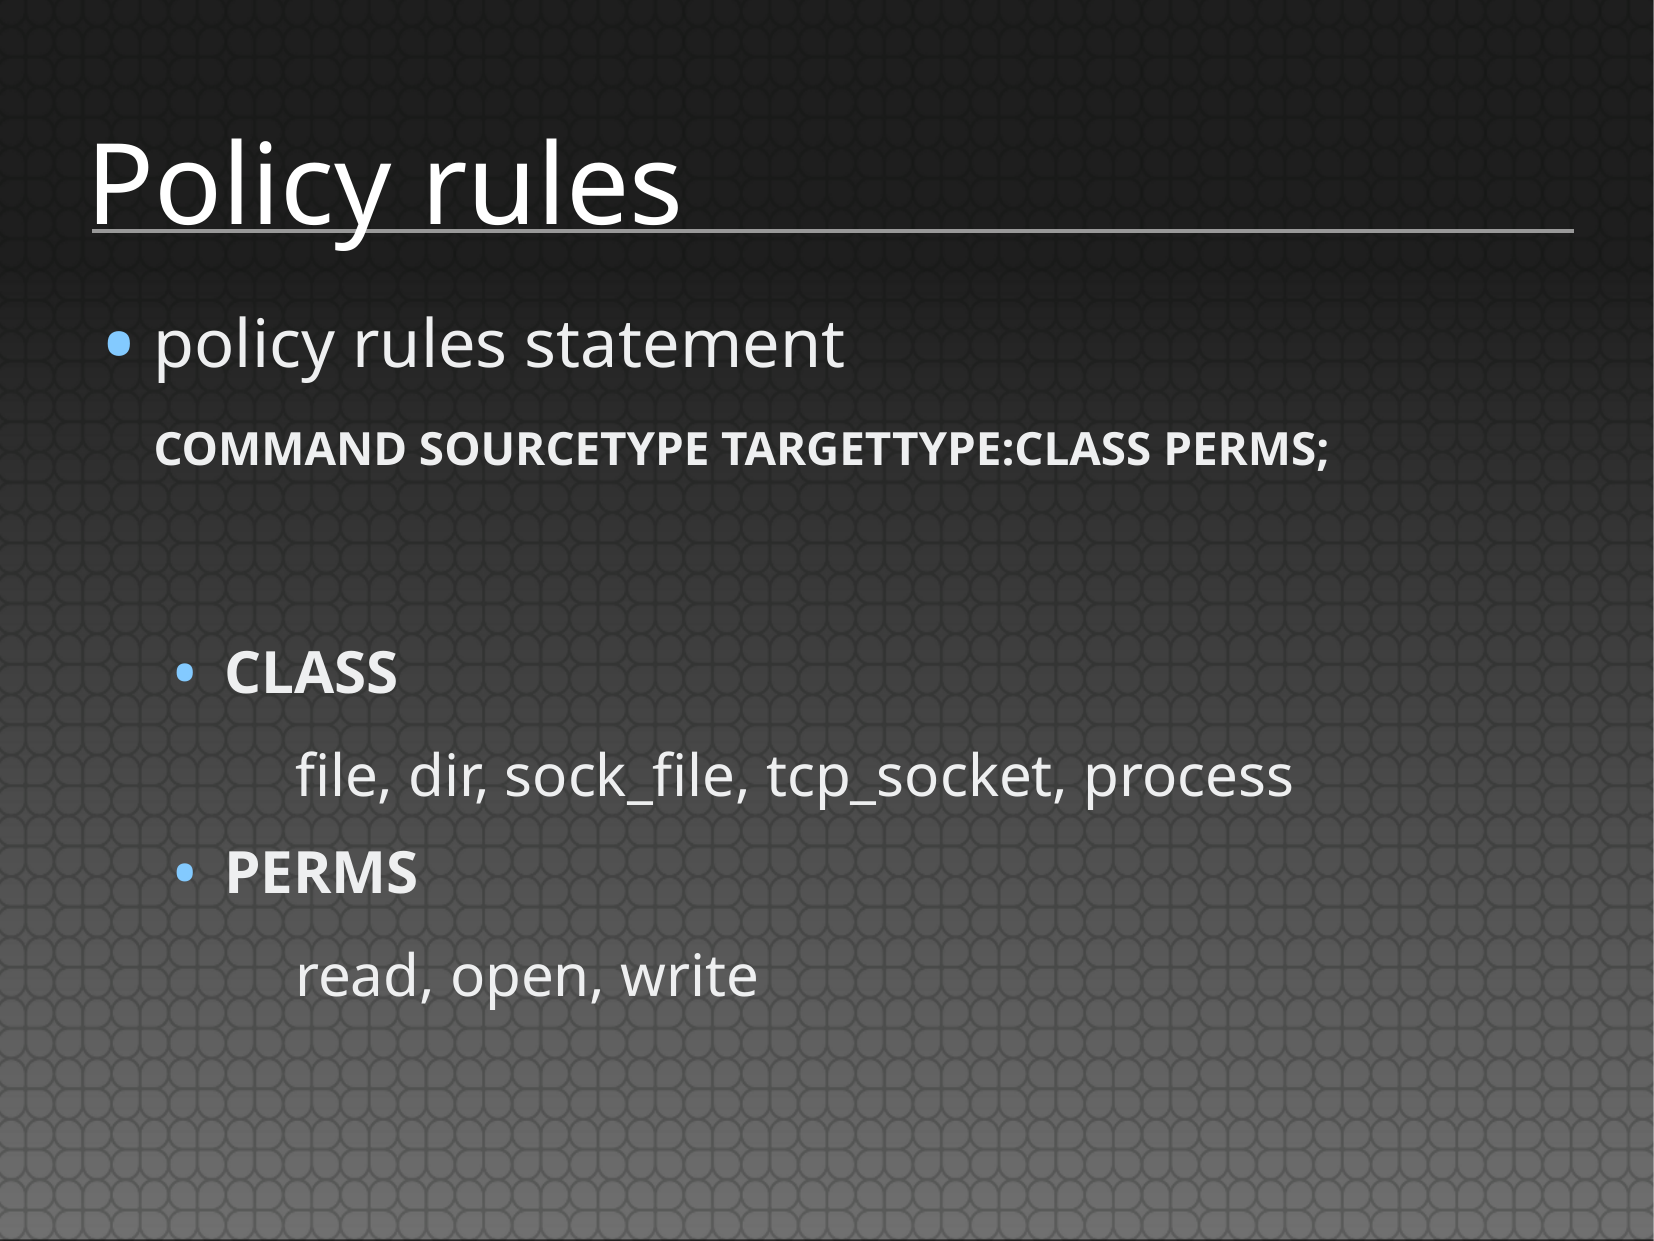

# Policy rules
policy rules statement
COMMAND SOURCETYPE TARGETTYPE:CLASS PERMS;
CLASS
file, dir, sock_file, tcp_socket, process
PERMS
read, open, write